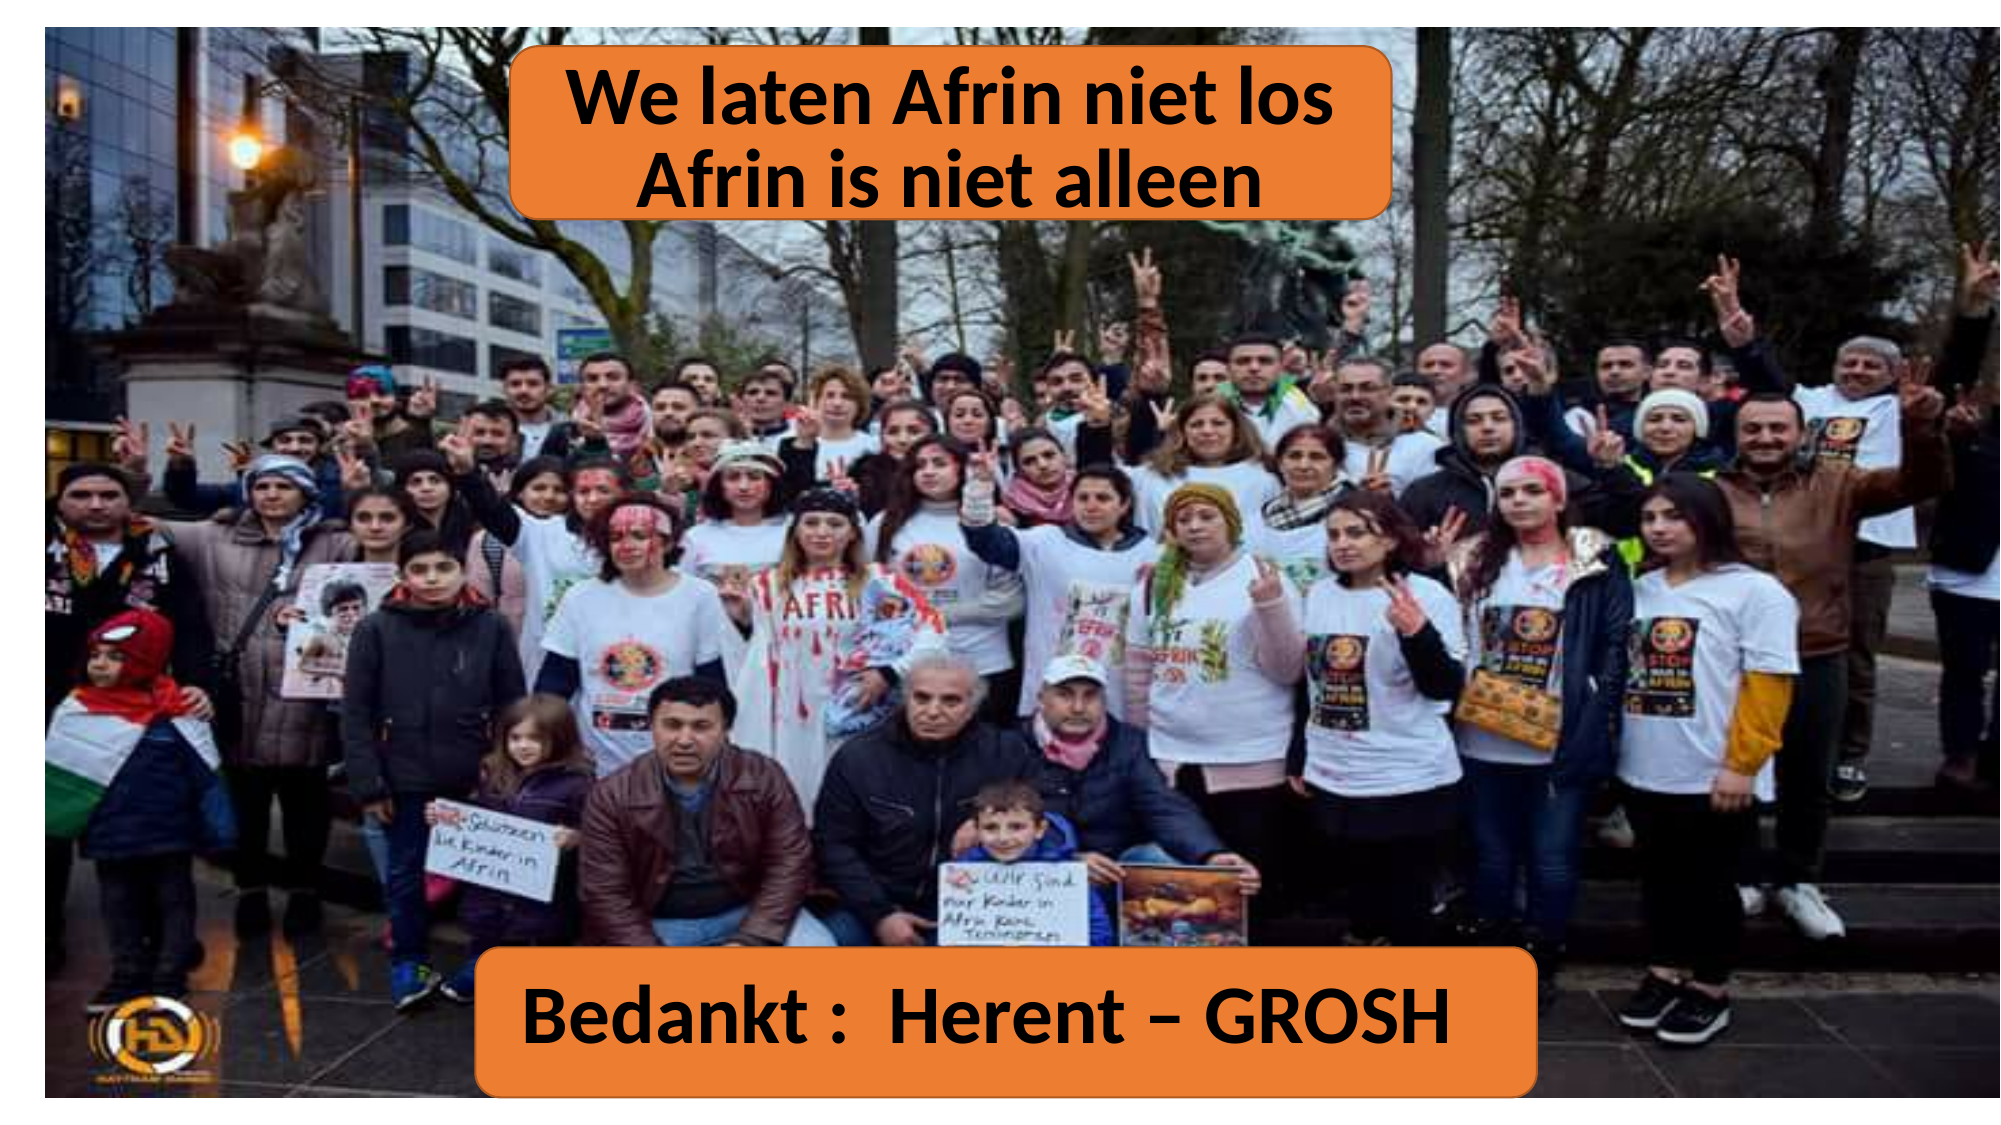

We laten Afrin niet los
Afrin is niet alleen
Bedankt : Herent – GROSH